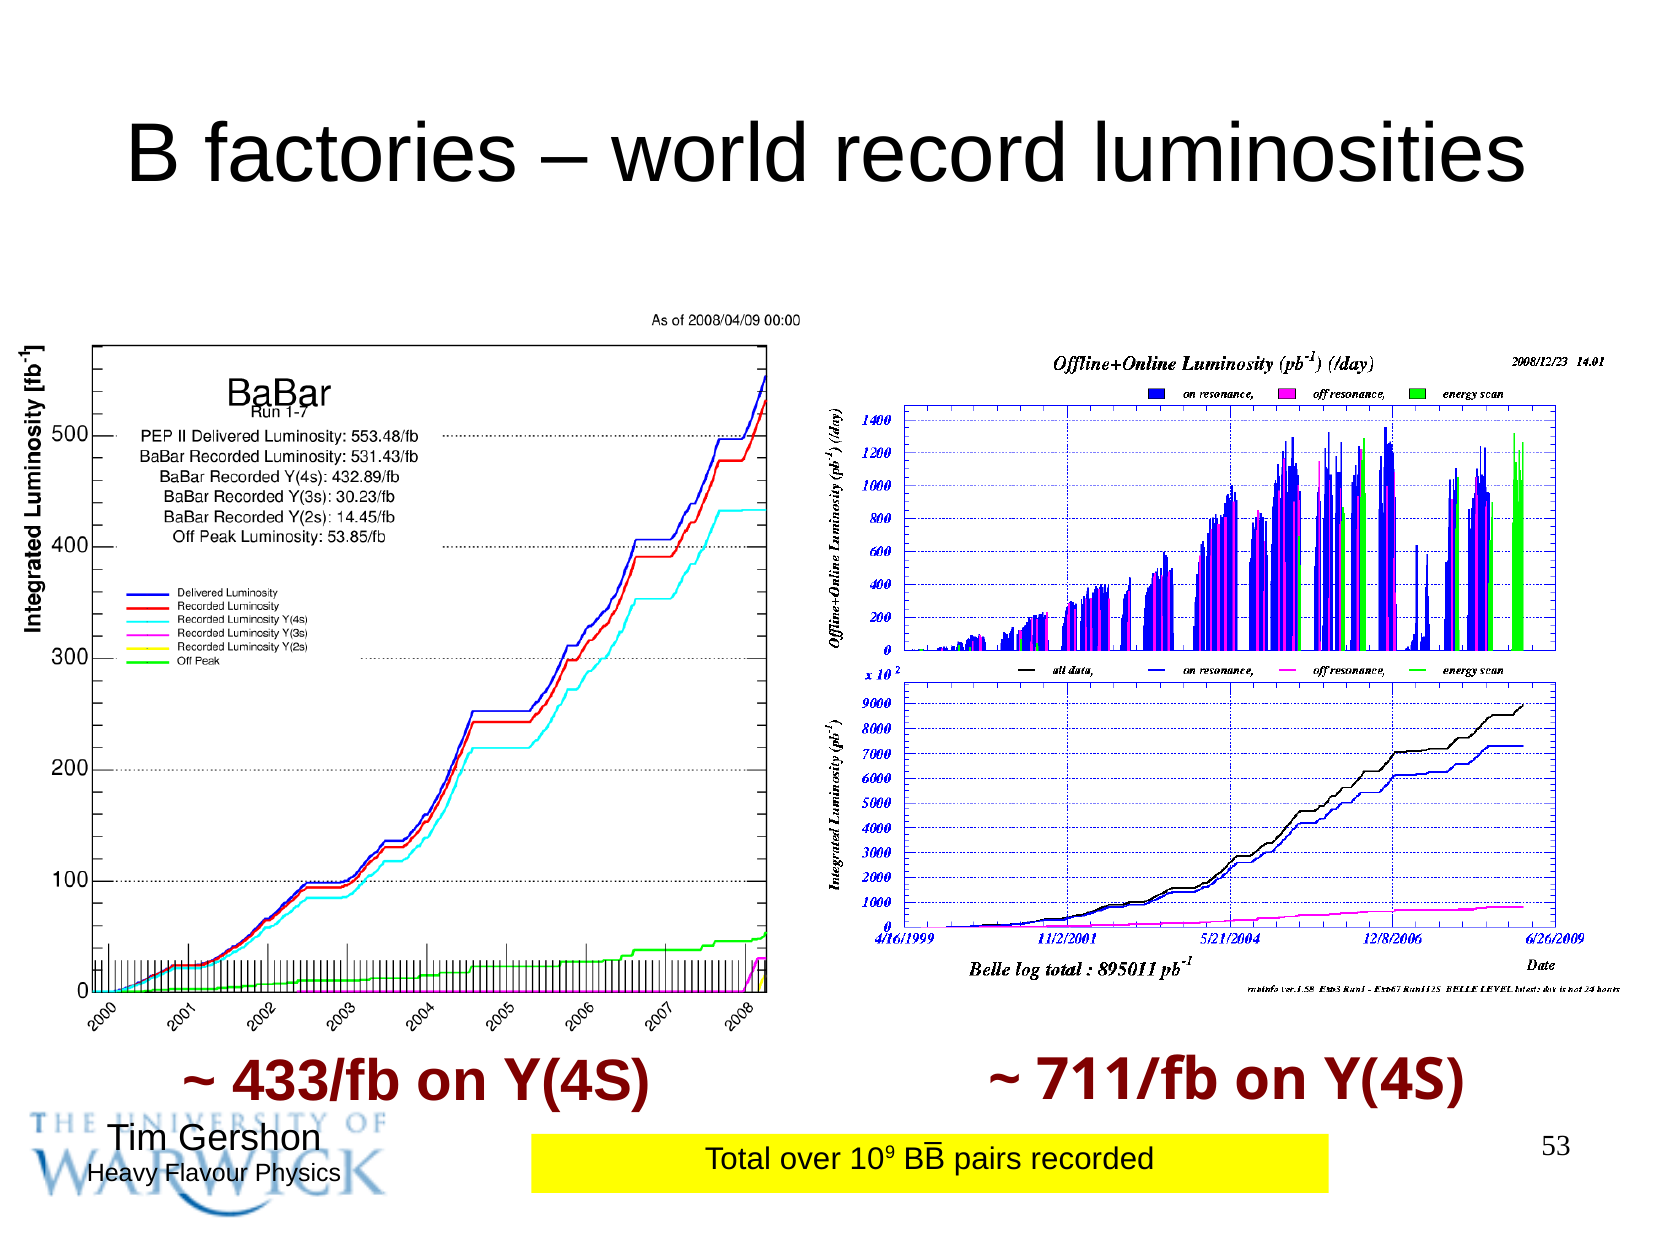

# B factories – world record luminosities
~ 711/fb on Υ(4S)
~ 433/fb on Υ(4S)
Tim Gershon
Heavy Flavour Physics
–
53
Total over 109 BB pairs recorded